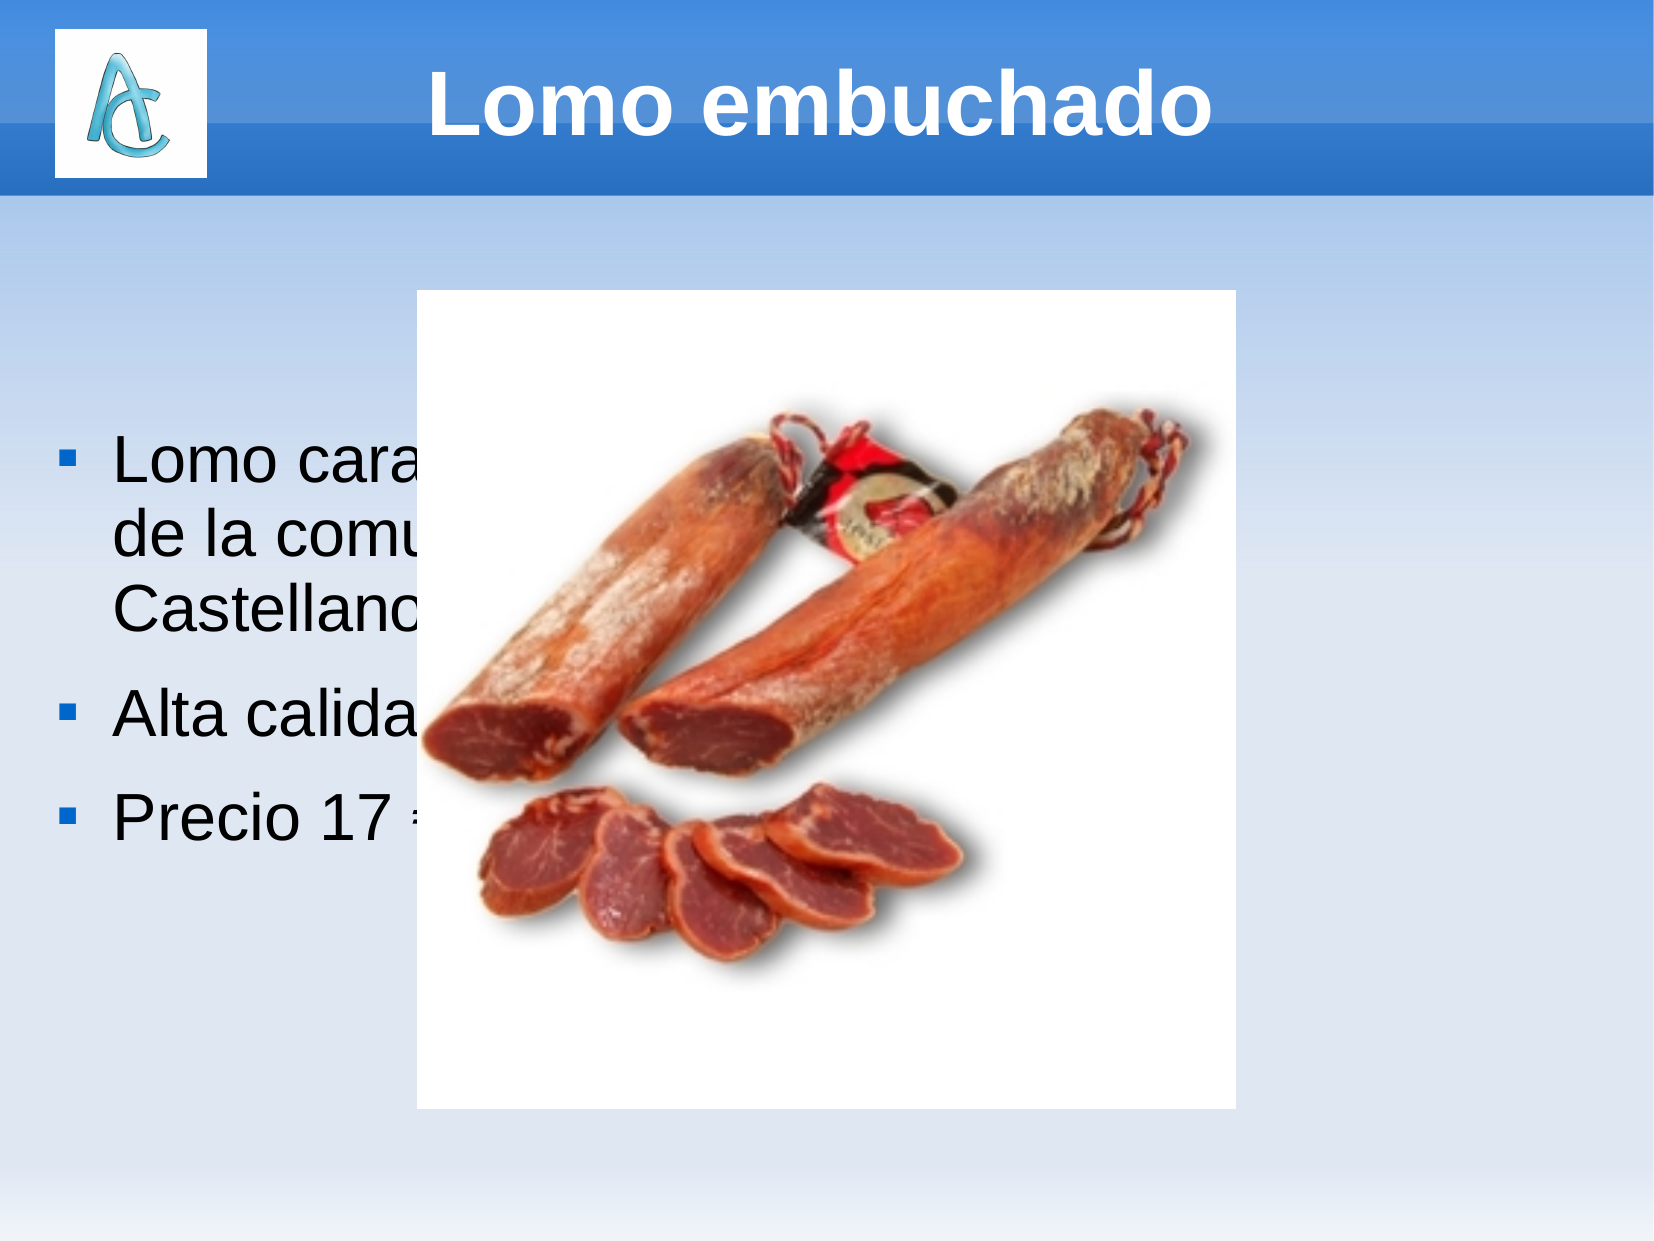

# Lomo embuchado
Lomo característico de la comunidad Castellano-manchega
Alta calidad
Precio 17 €/kg